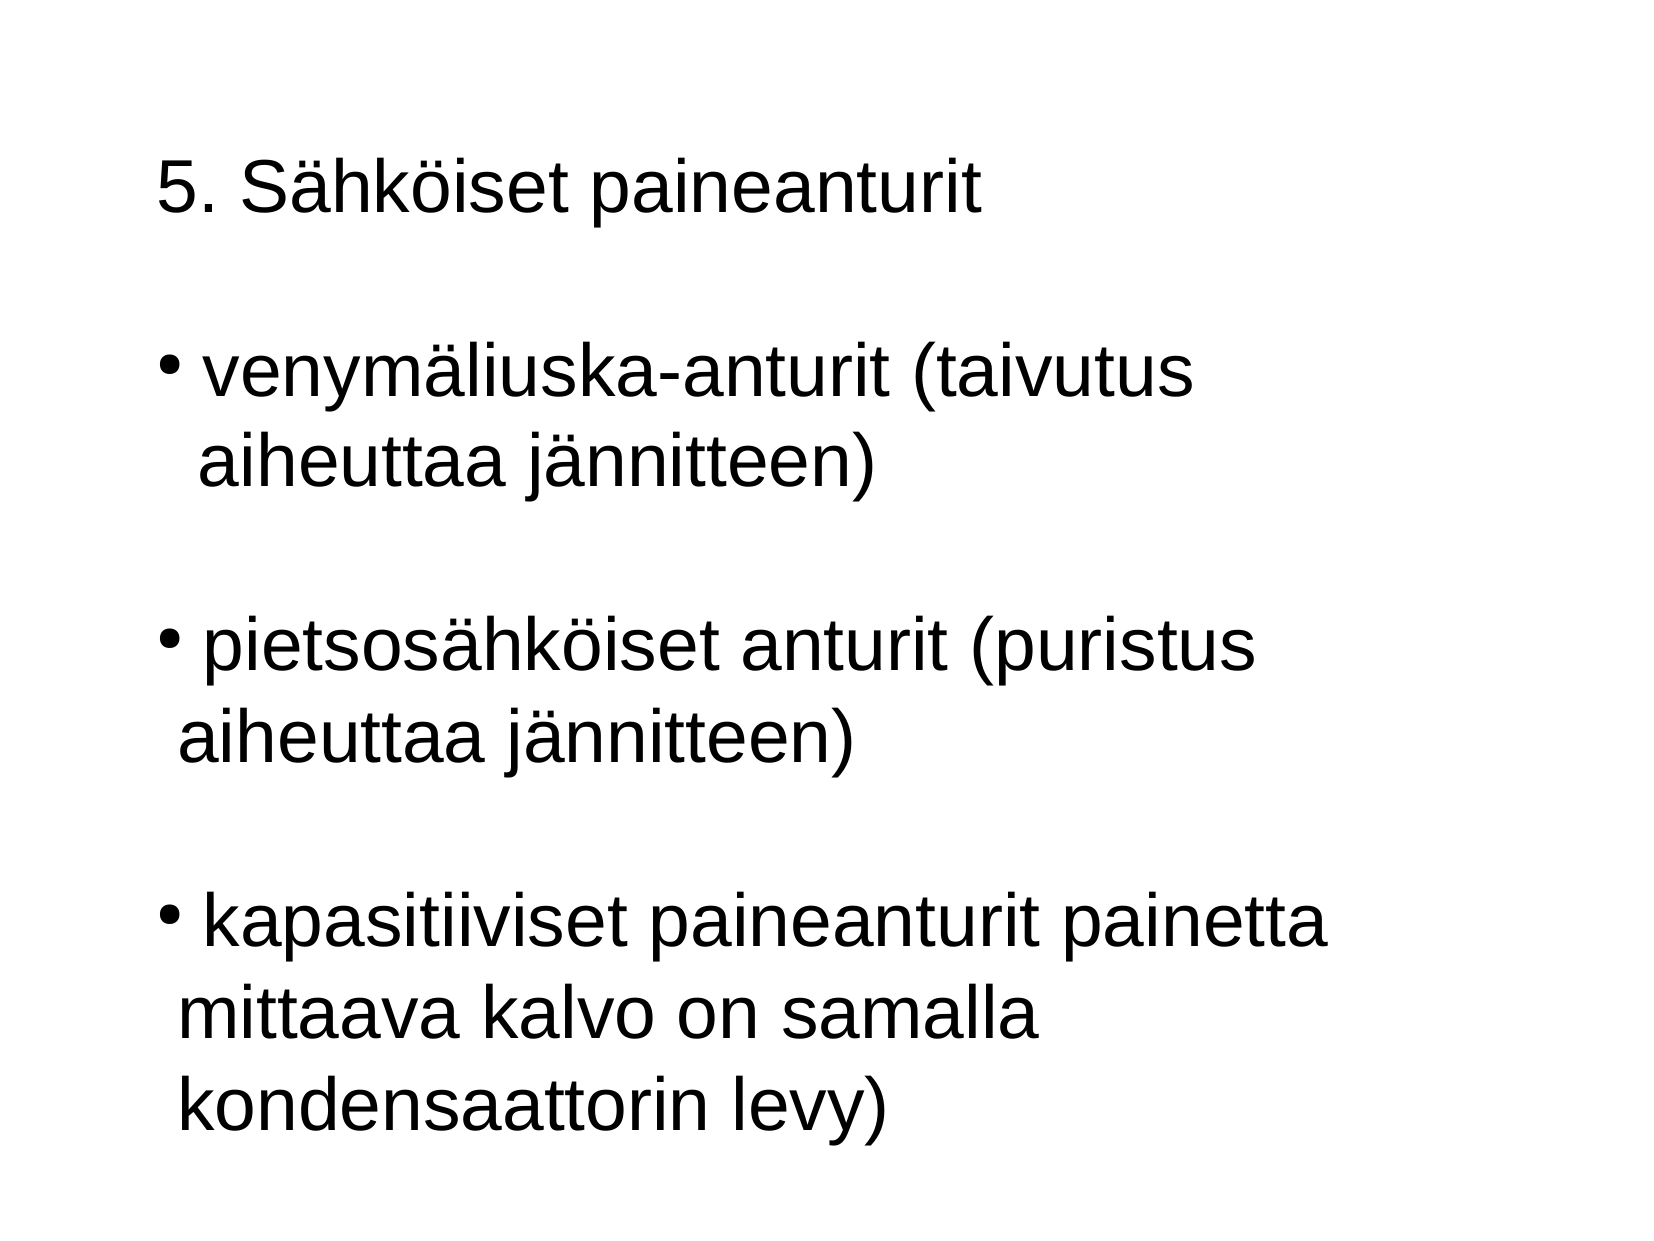

5. Sähköiset paineanturit
 venymäliuska-anturit (taivutus
 aiheuttaa jännitteen)
 pietsosähköiset anturit (puristus
 aiheuttaa jännitteen)
 kapasitiiviset paineanturit painetta
 mittaava kalvo on samalla
 kondensaattorin levy)